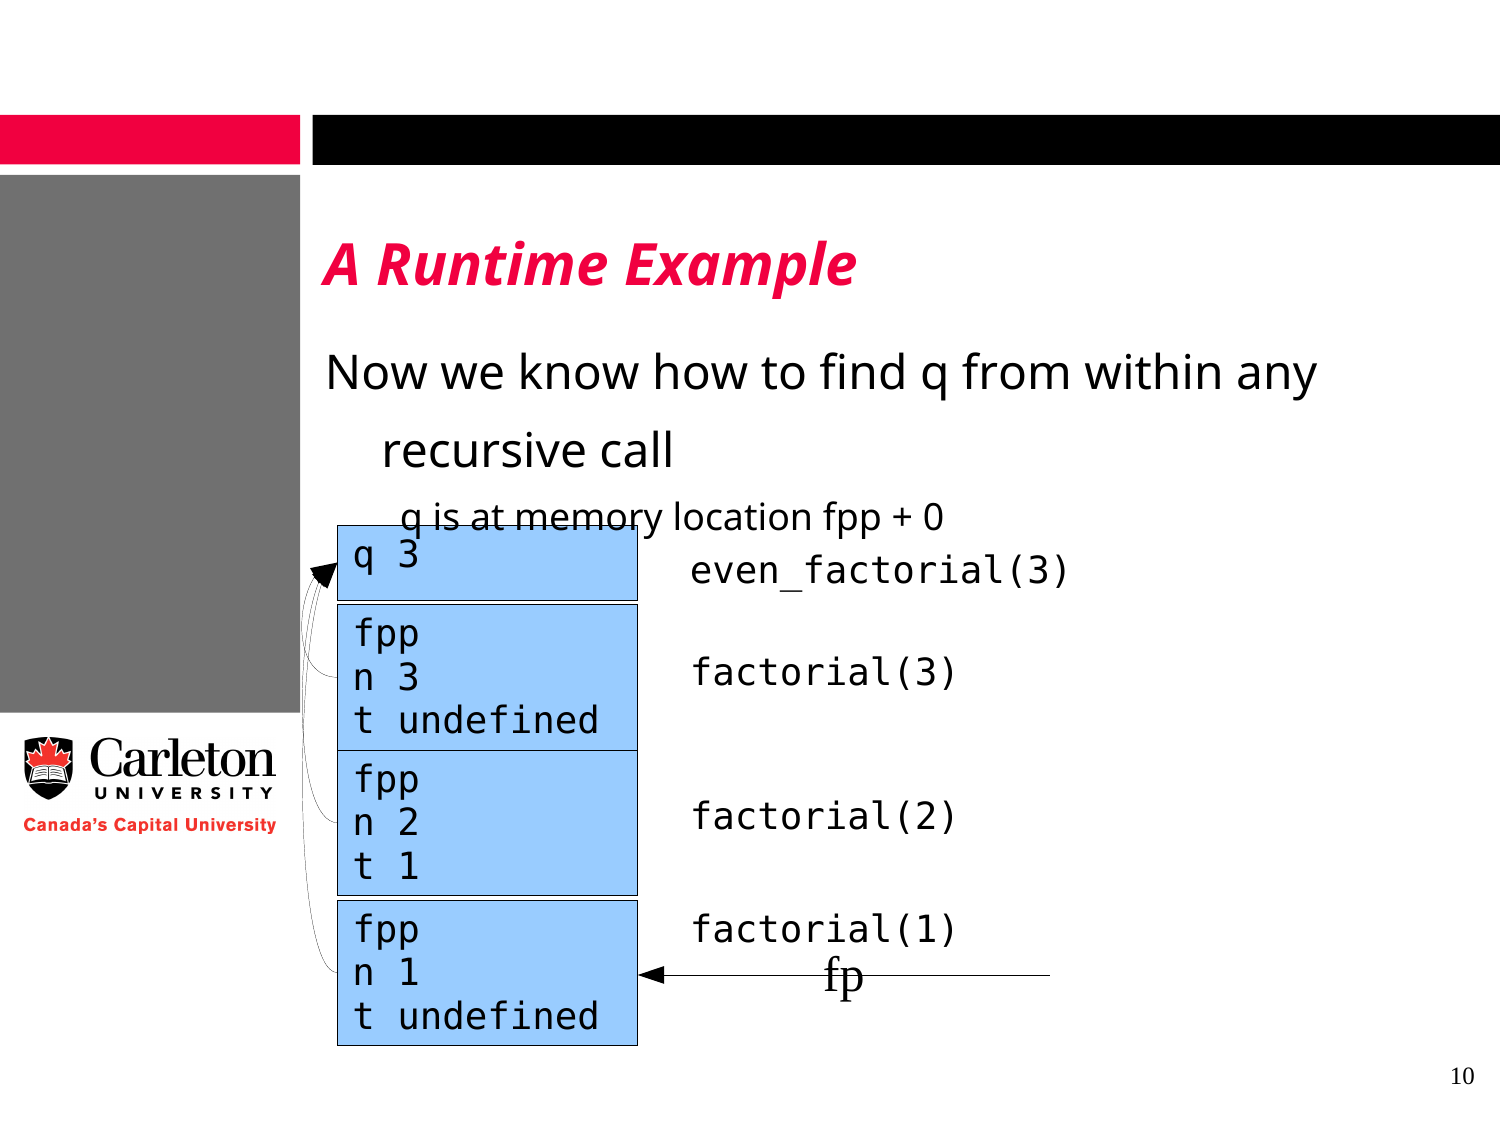

# A Runtime Example
Now we know how to find q from within any recursive call
q is at memory location fpp + 0
q 3
even_factorial(3)
fpp
n 3
t undefined
factorial(3)
fpp
n 2
t 1
factorial(2)
fpp
n 1
t undefined
factorial(1)
fp
10